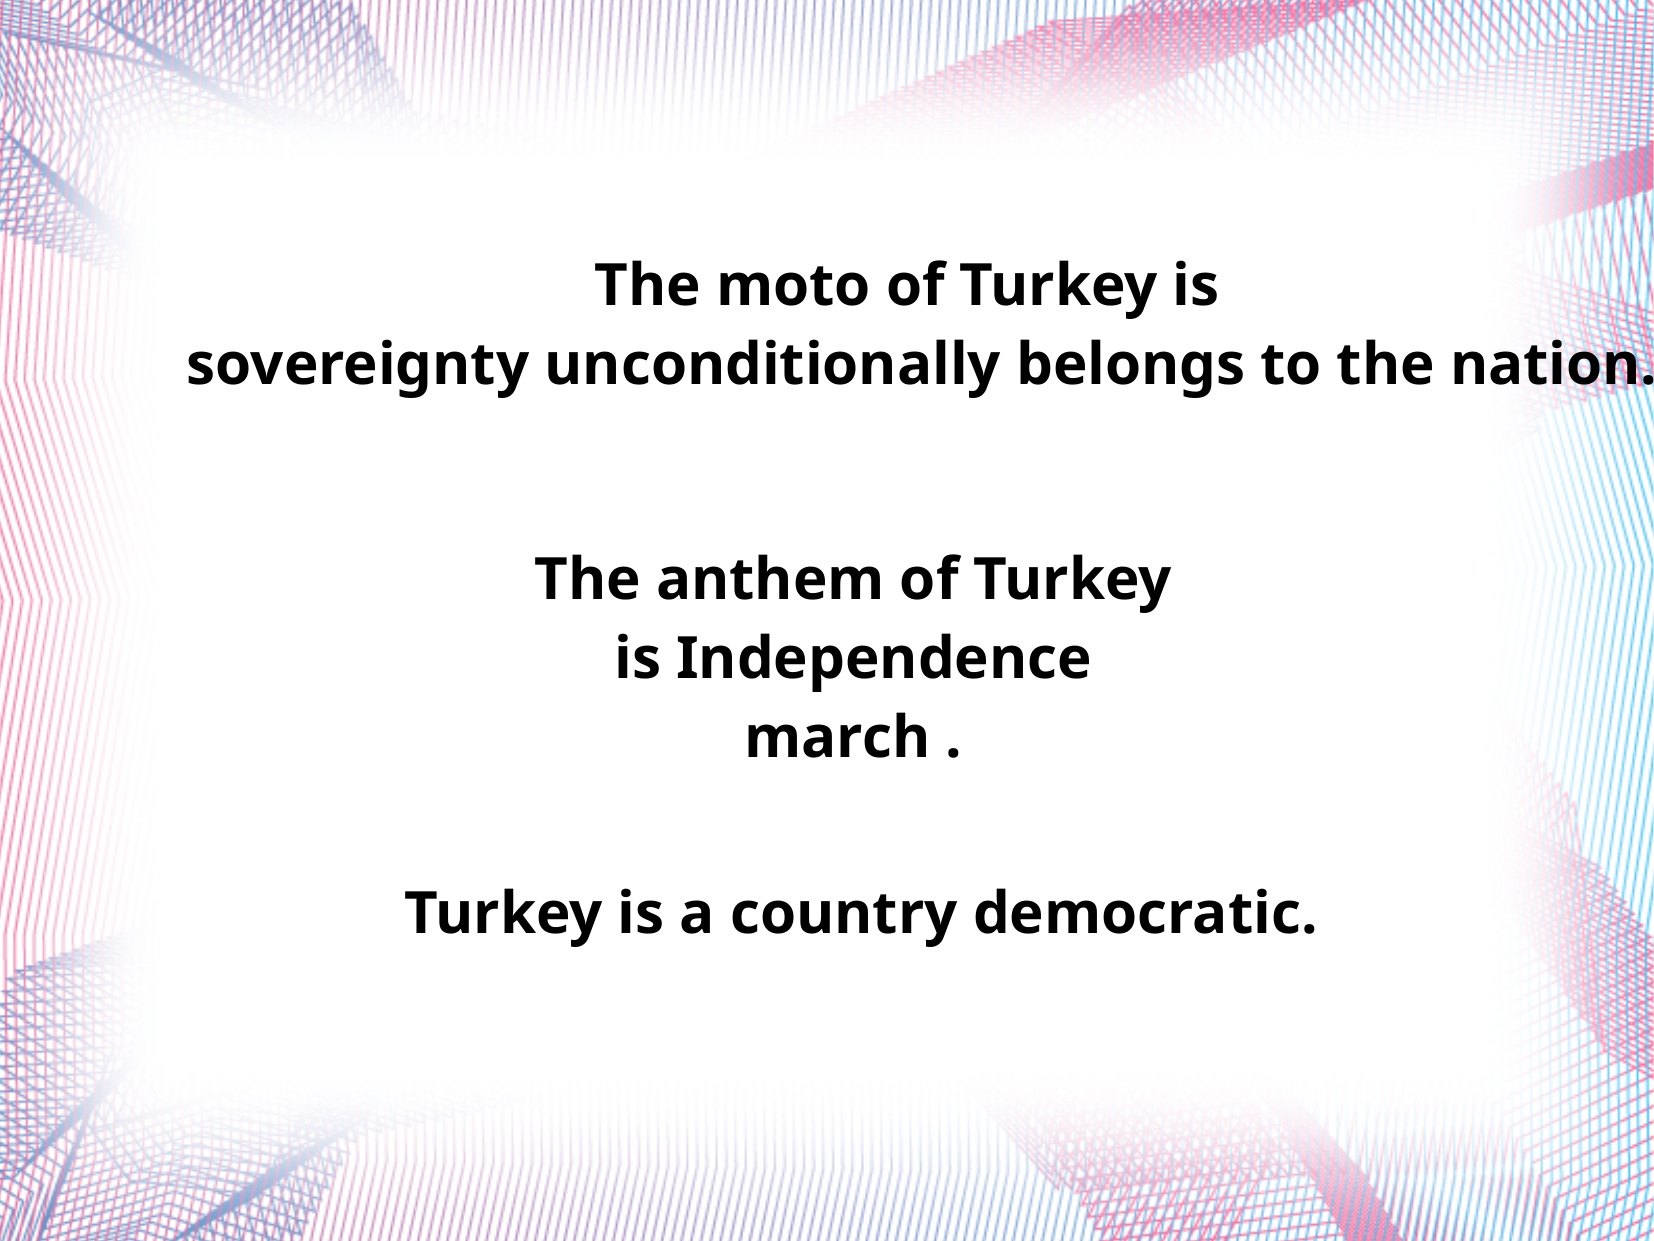

The moto of Turkey is
 sovereignty unconditionally belongs to the nation.
The anthem of Turkey
is Independence march .
Turkey is a country democratic.